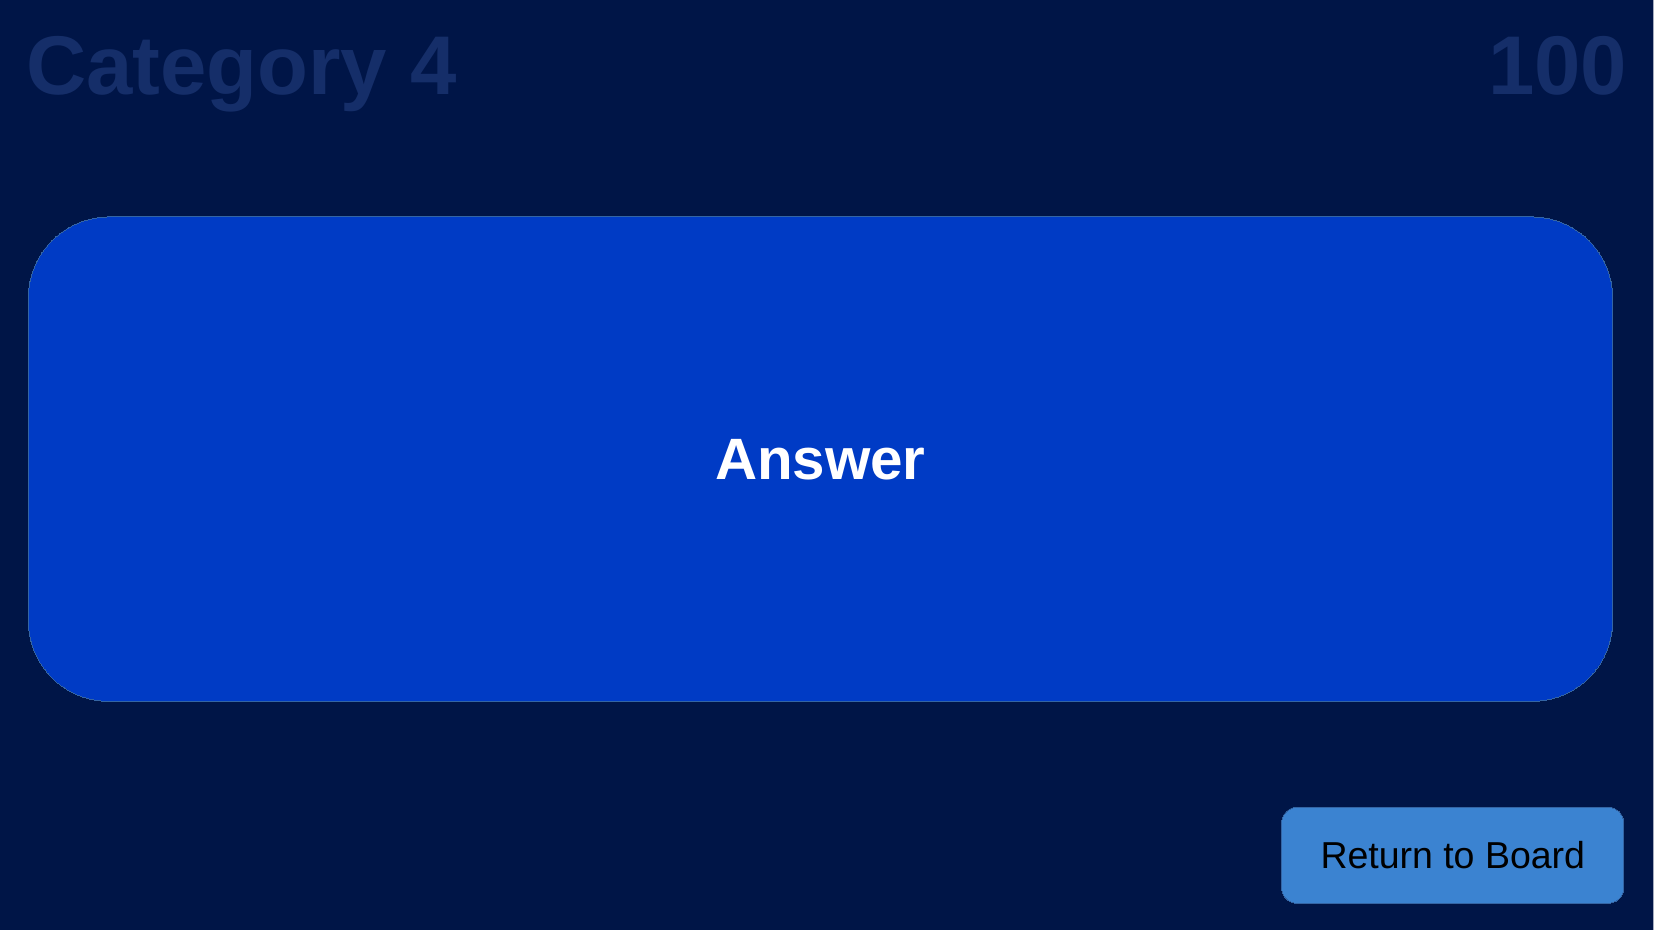

Category 4
100
Answer
Return to Board